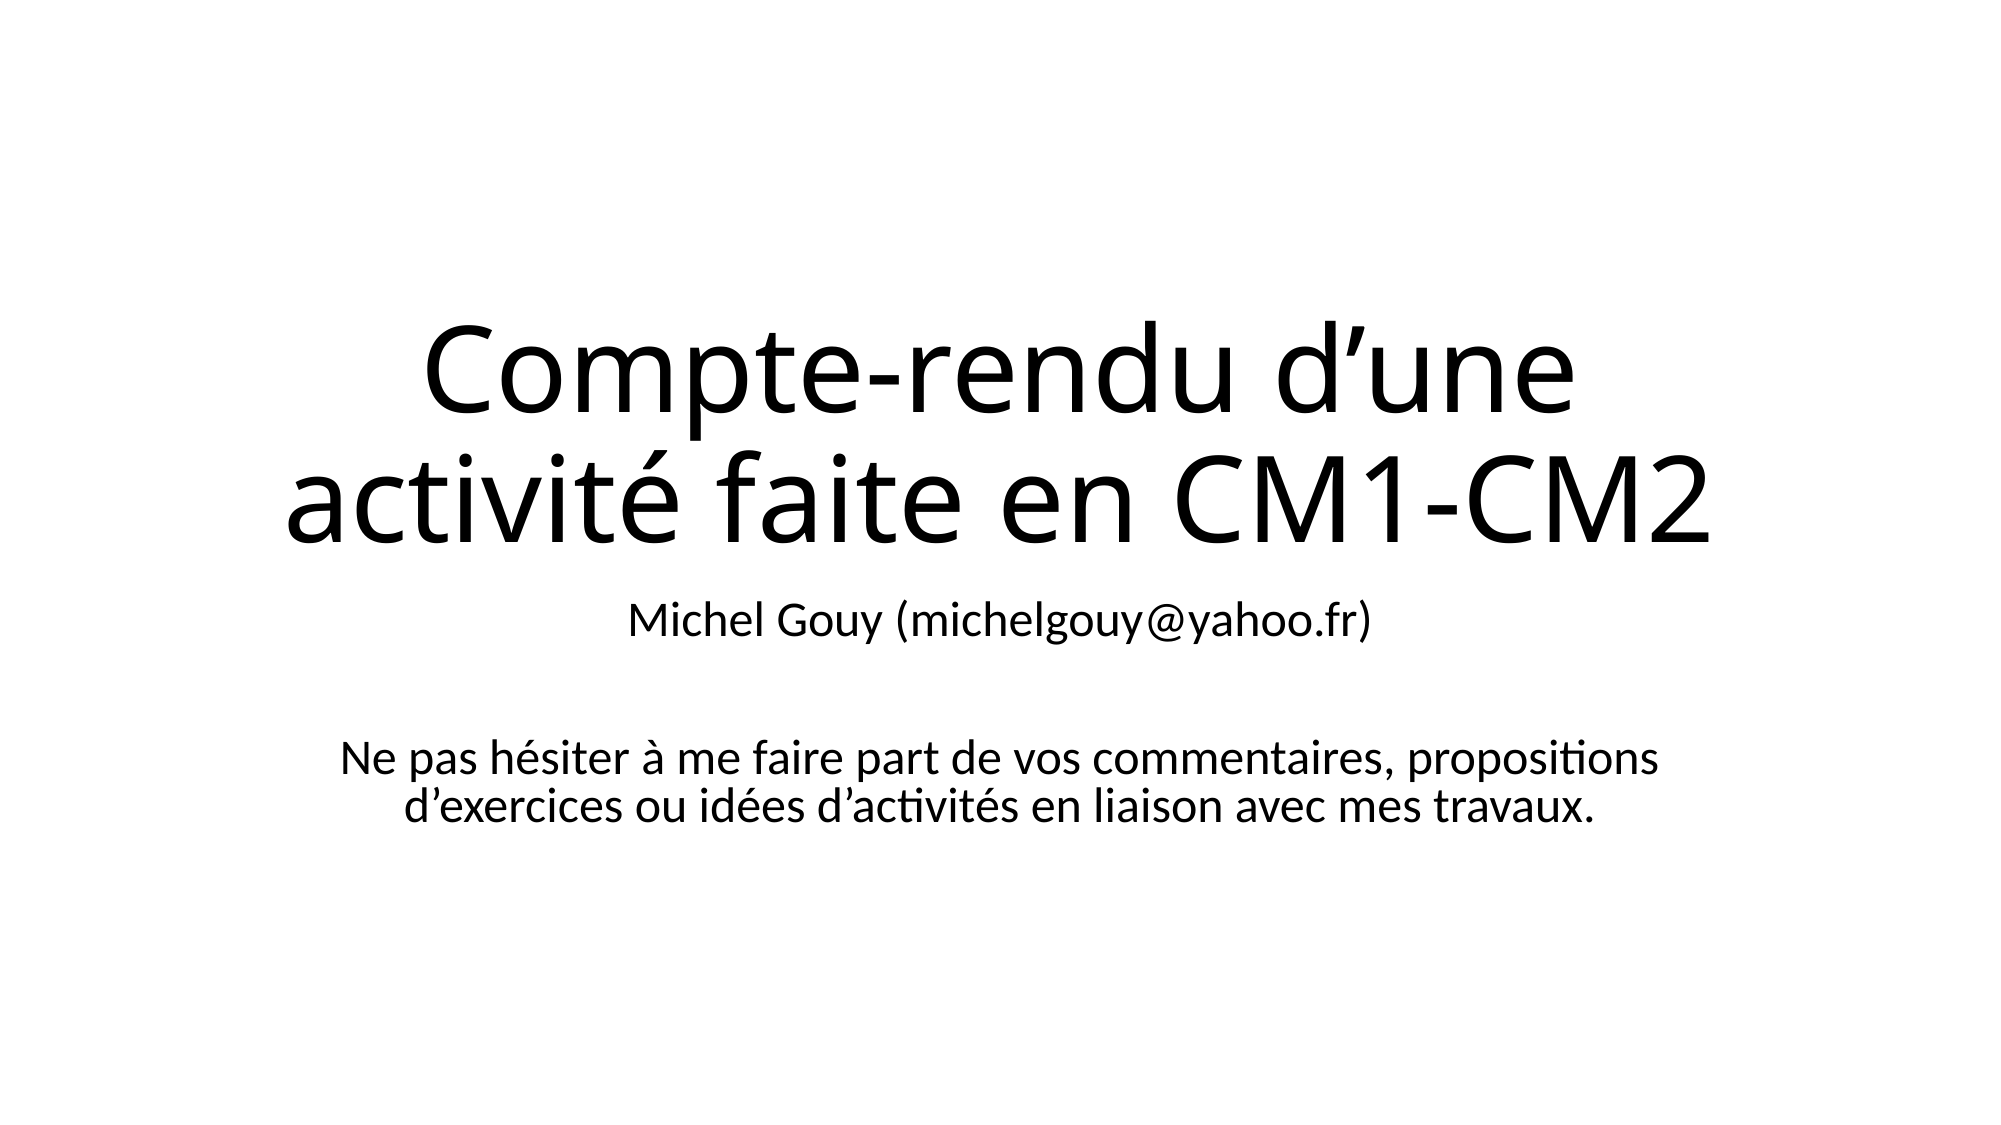

# Compte-rendu d’une activité faite en CM1-CM2
Michel Gouy (michelgouy@yahoo.fr)
Ne pas hésiter à me faire part de vos commentaires, propositions d’exercices ou idées d’activités en liaison avec mes travaux.